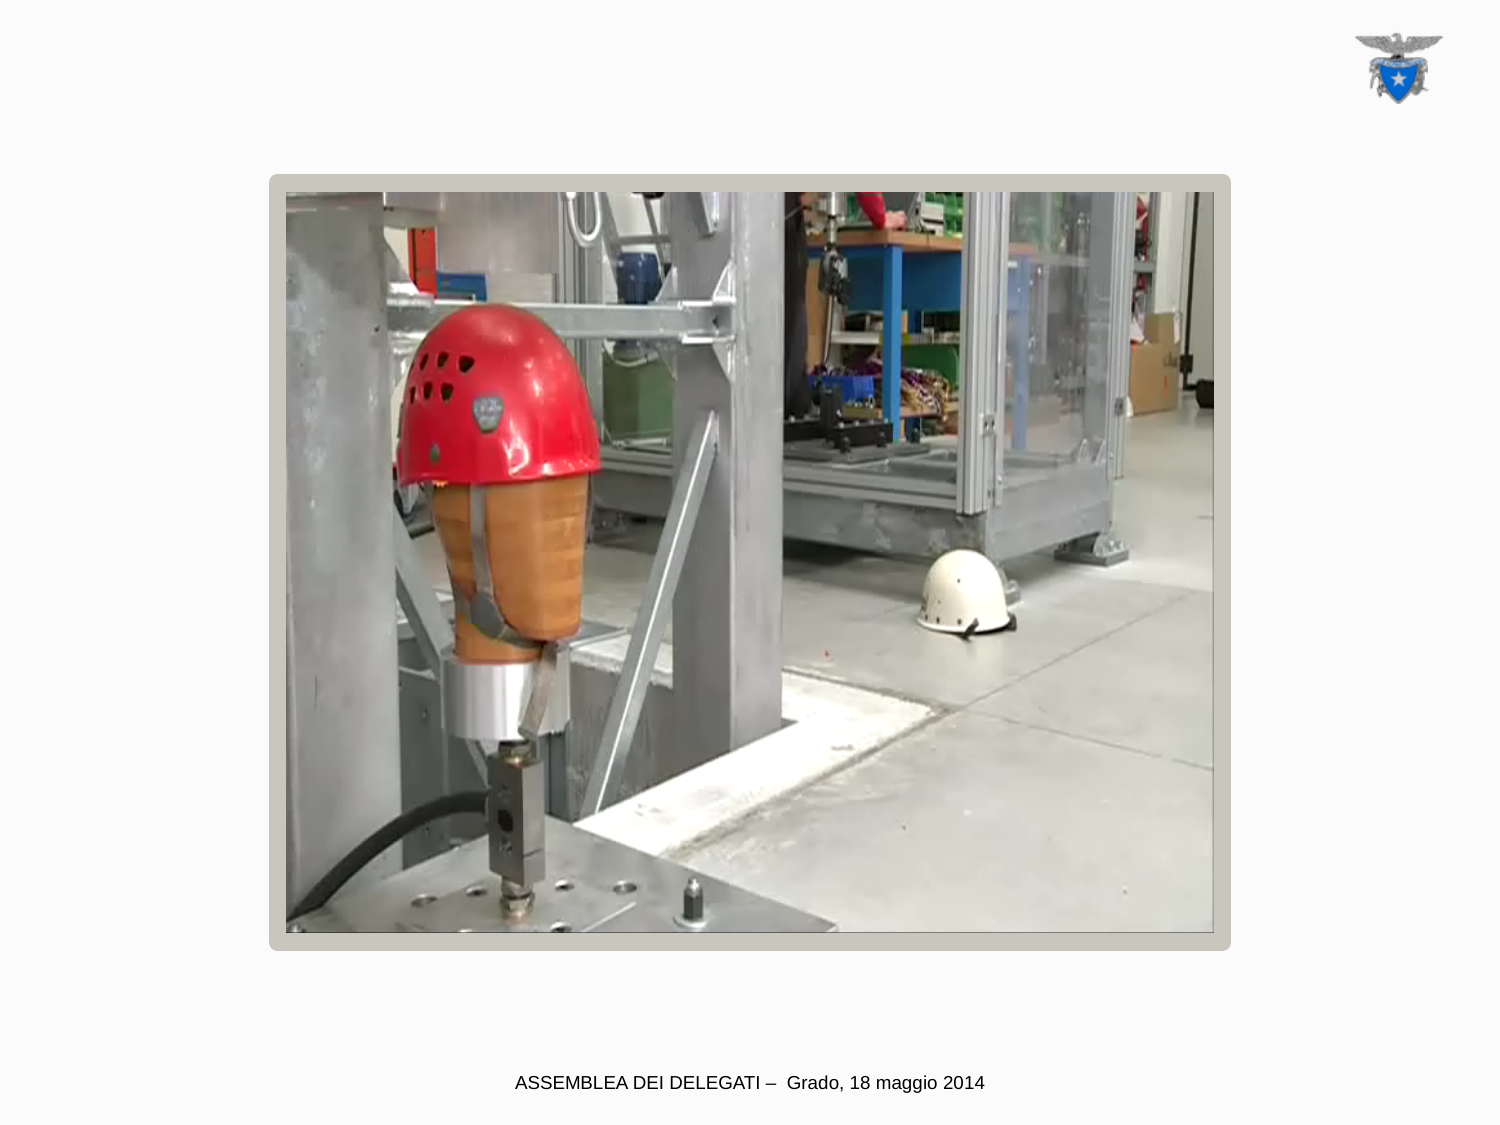

ASSEMBLEA DEI DELEGATI – Grado, 18 maggio 2014